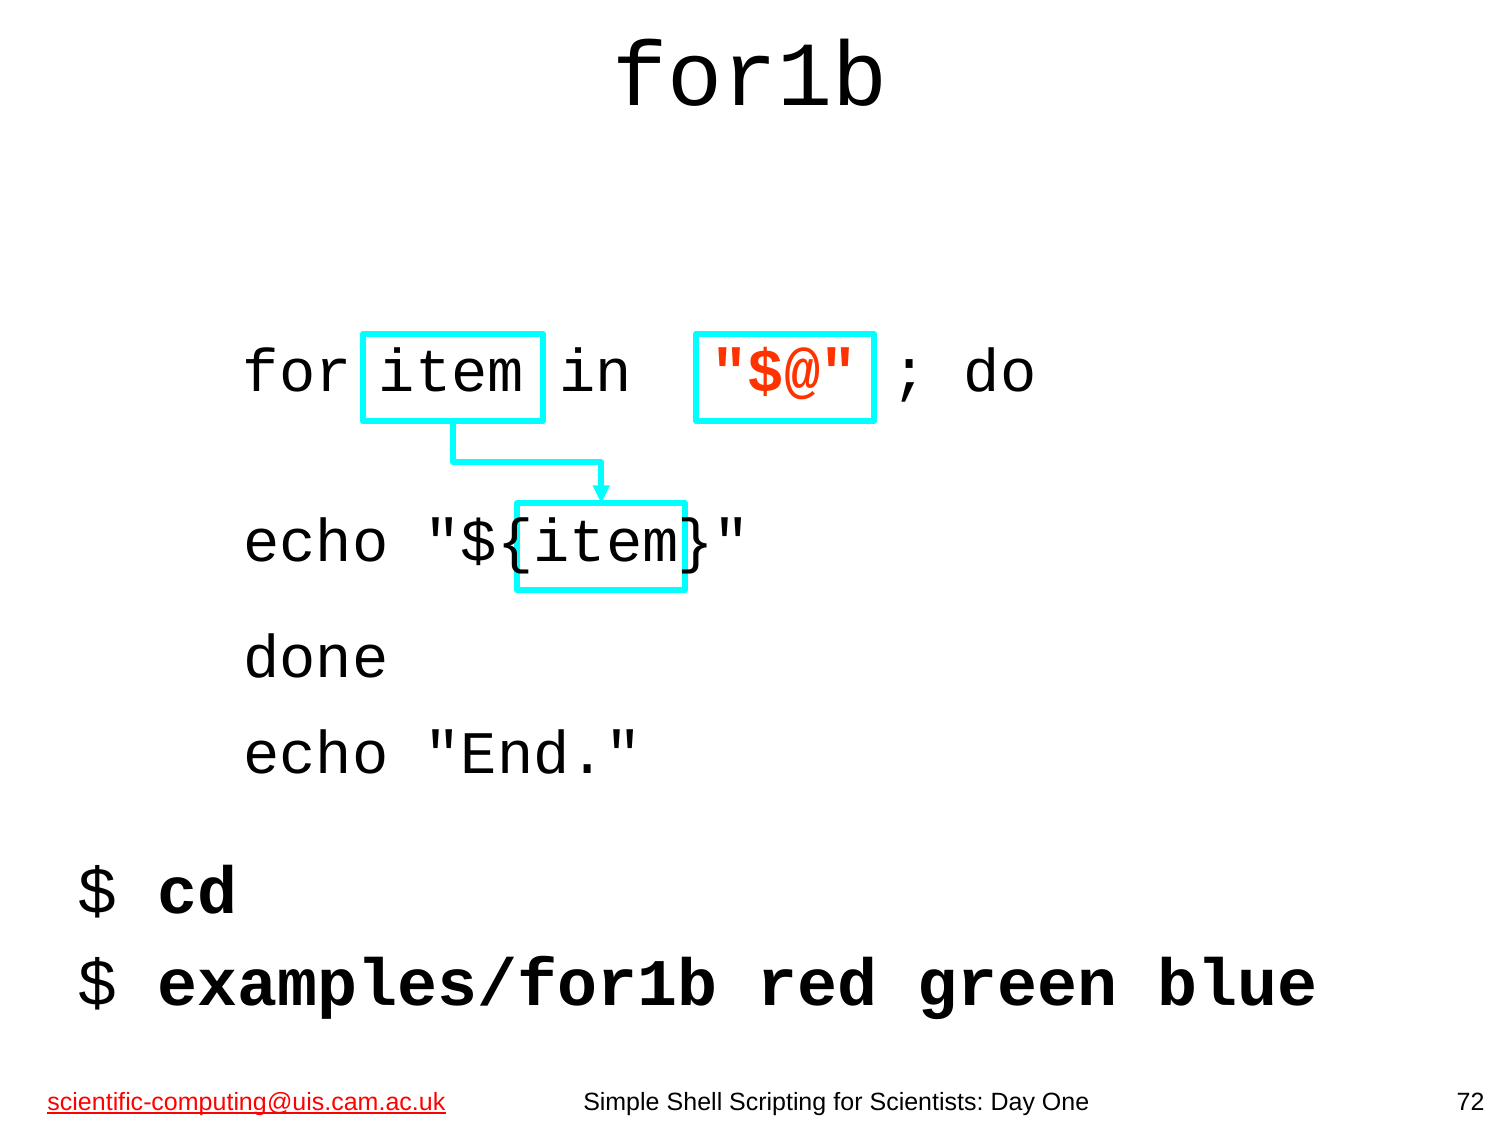

# for1b
for
item
in
"$@"
; do
echo "${
item
}"
done
echo "End."
$ cd
$ examples/for1b red green blue
Python for absolute beginners
72